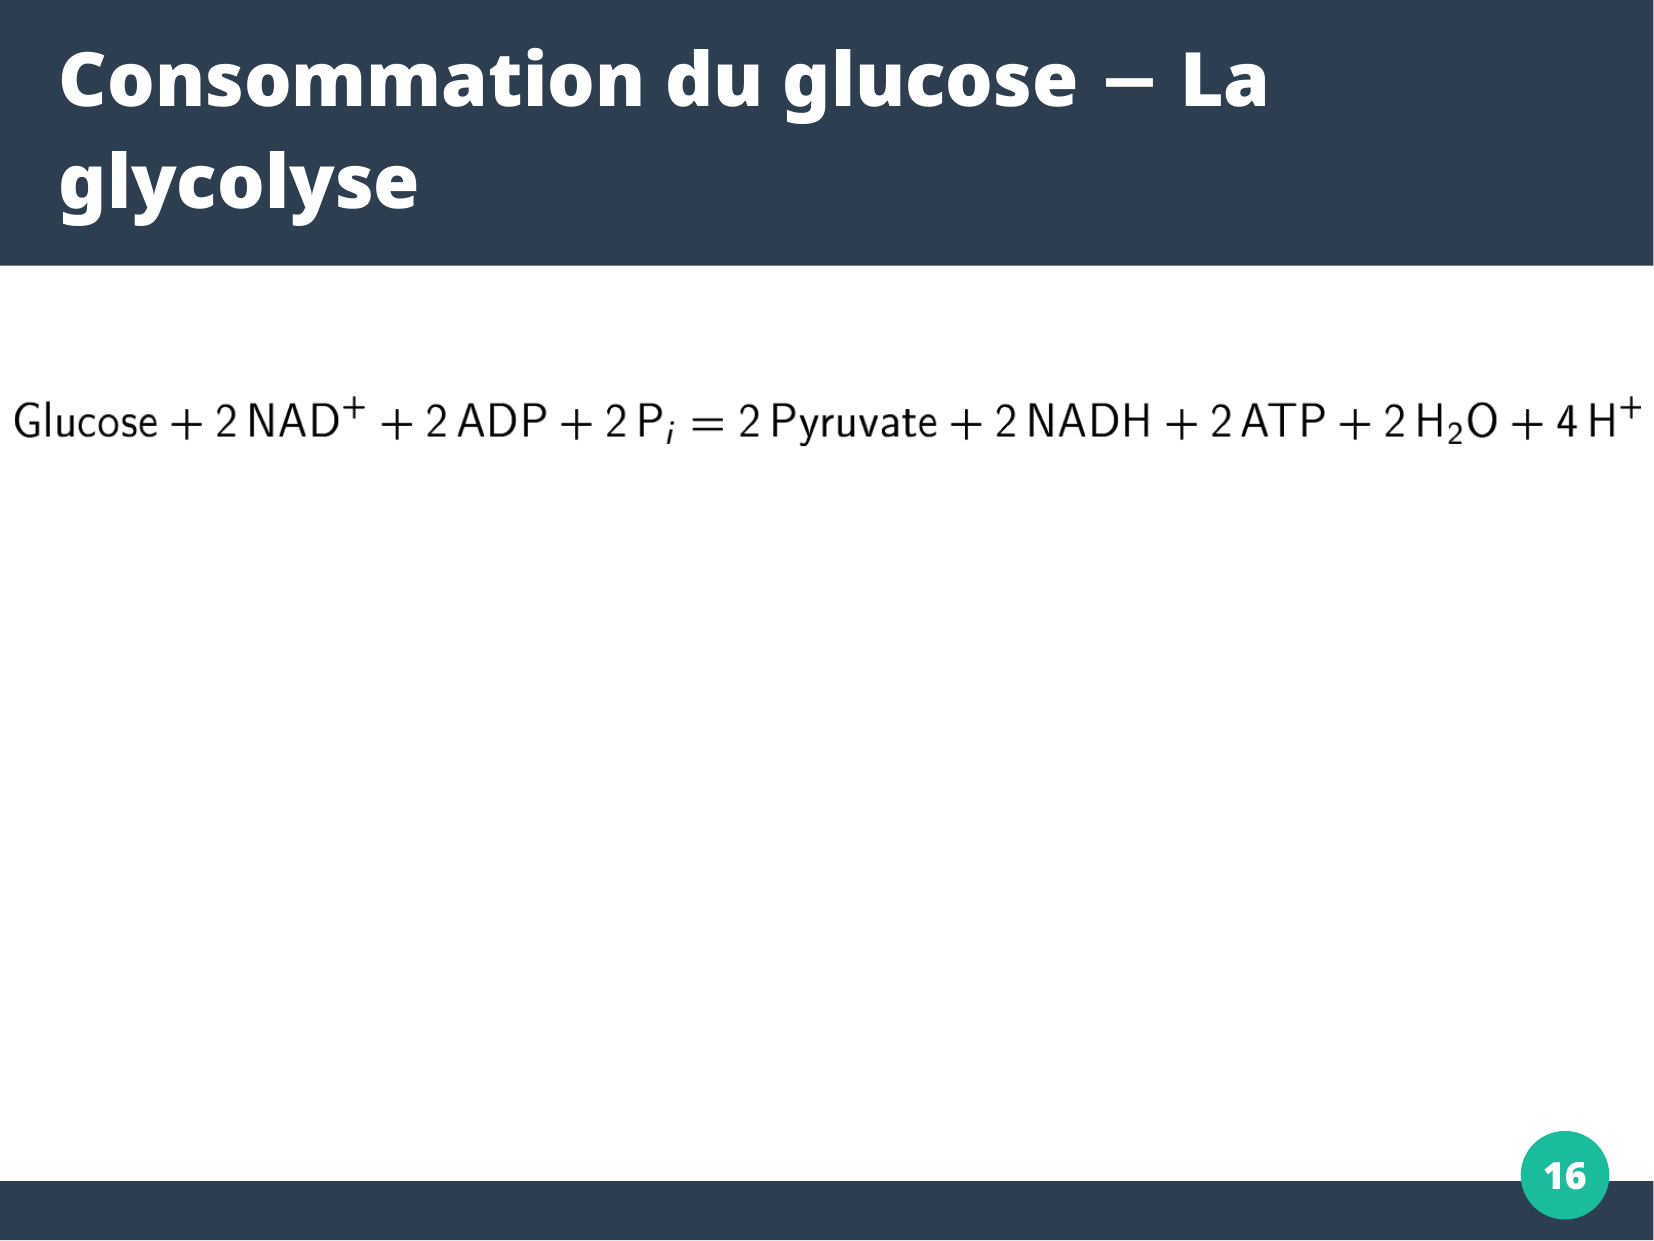

# Consommation du glucose − La glycolyse
16